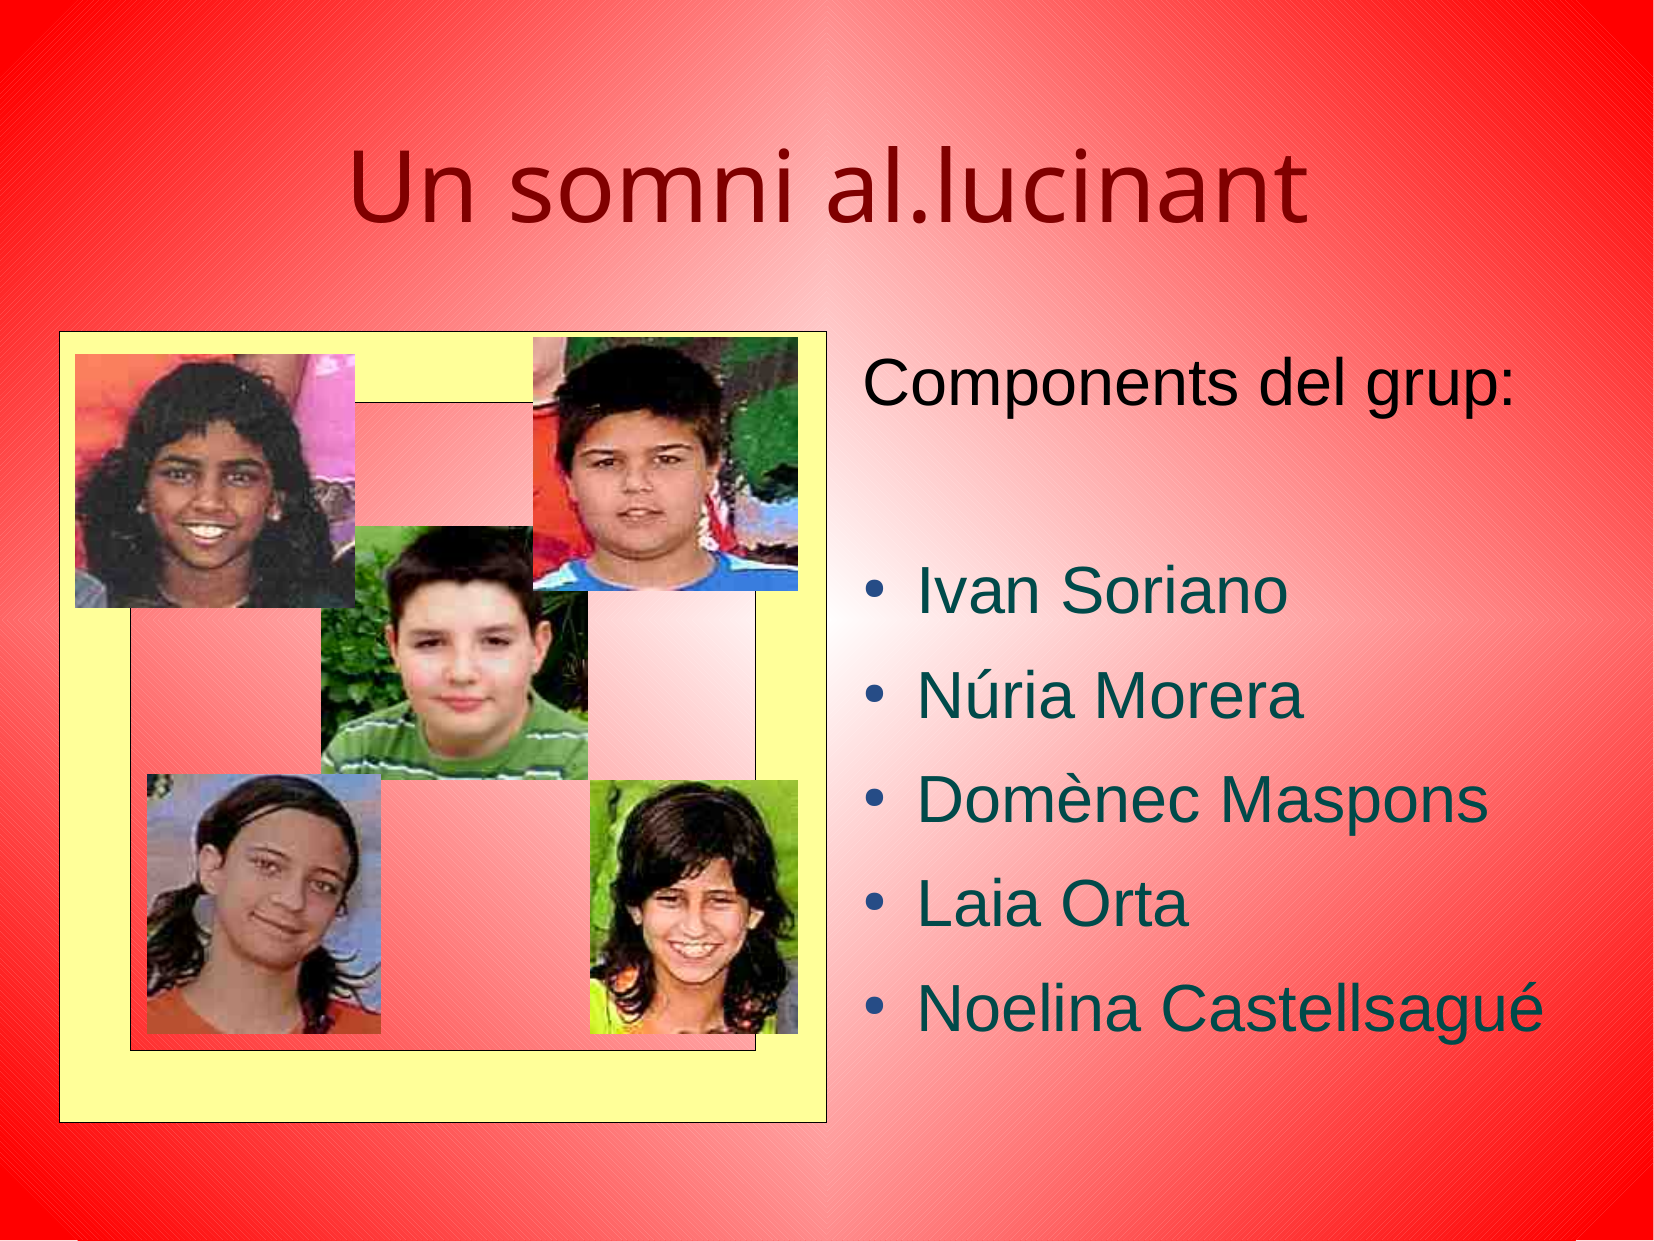

# Un somni al.lucinant
Components del grup:
Ivan Soriano
Núria Morera
Domènec Maspons
Laia Orta
Noelina Castellsagué